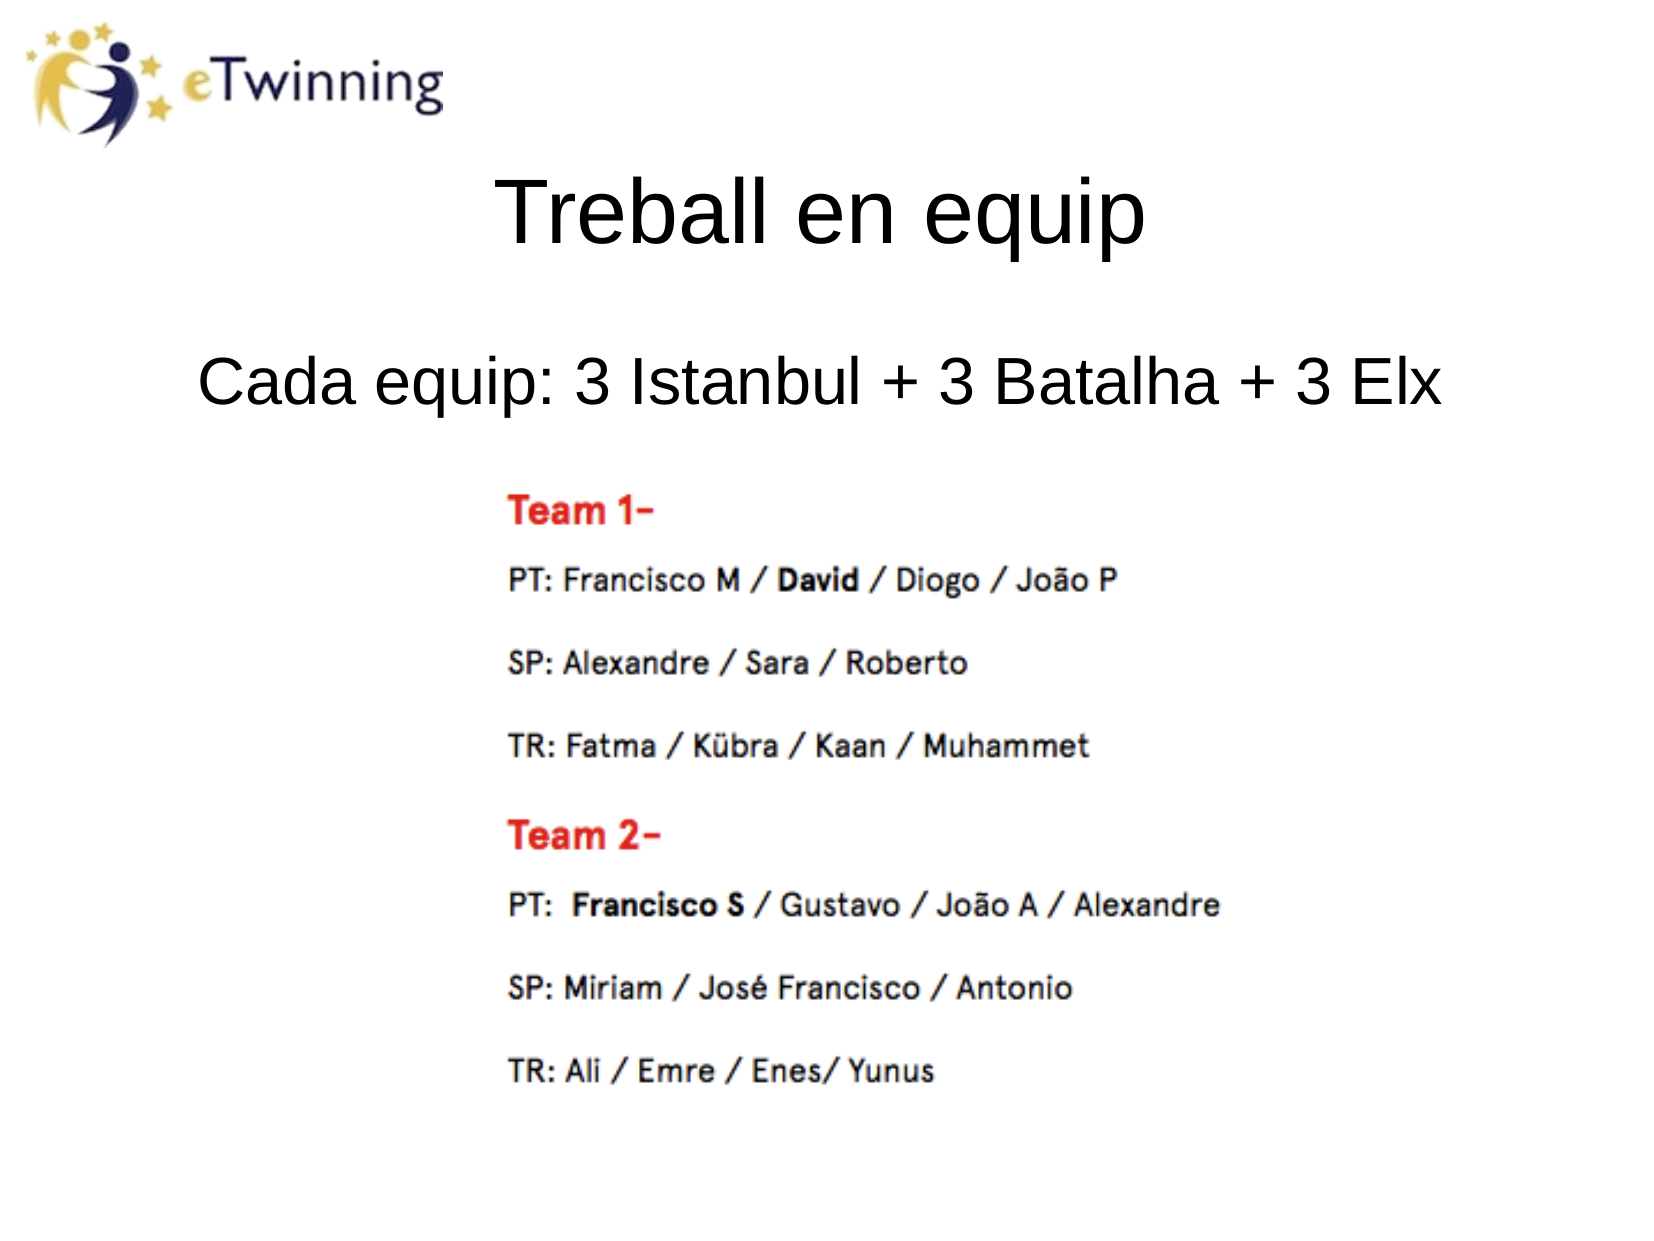

# Treball en equip
Cada equip: 3 Istanbul + 3 Batalha + 3 Elx